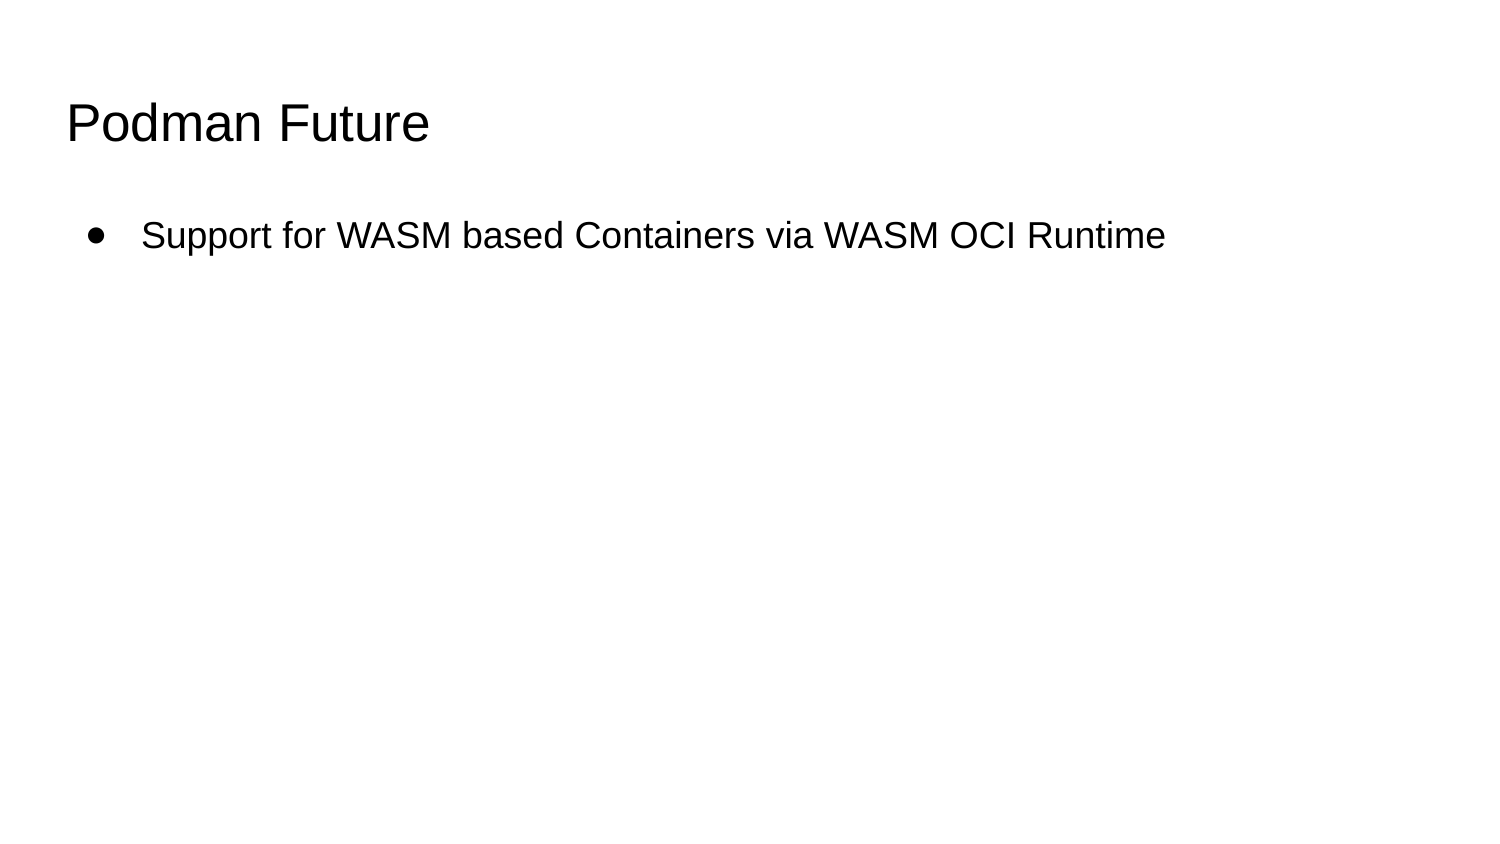

# Podman Future
Support for WASM based Containers via WASM OCI Runtime